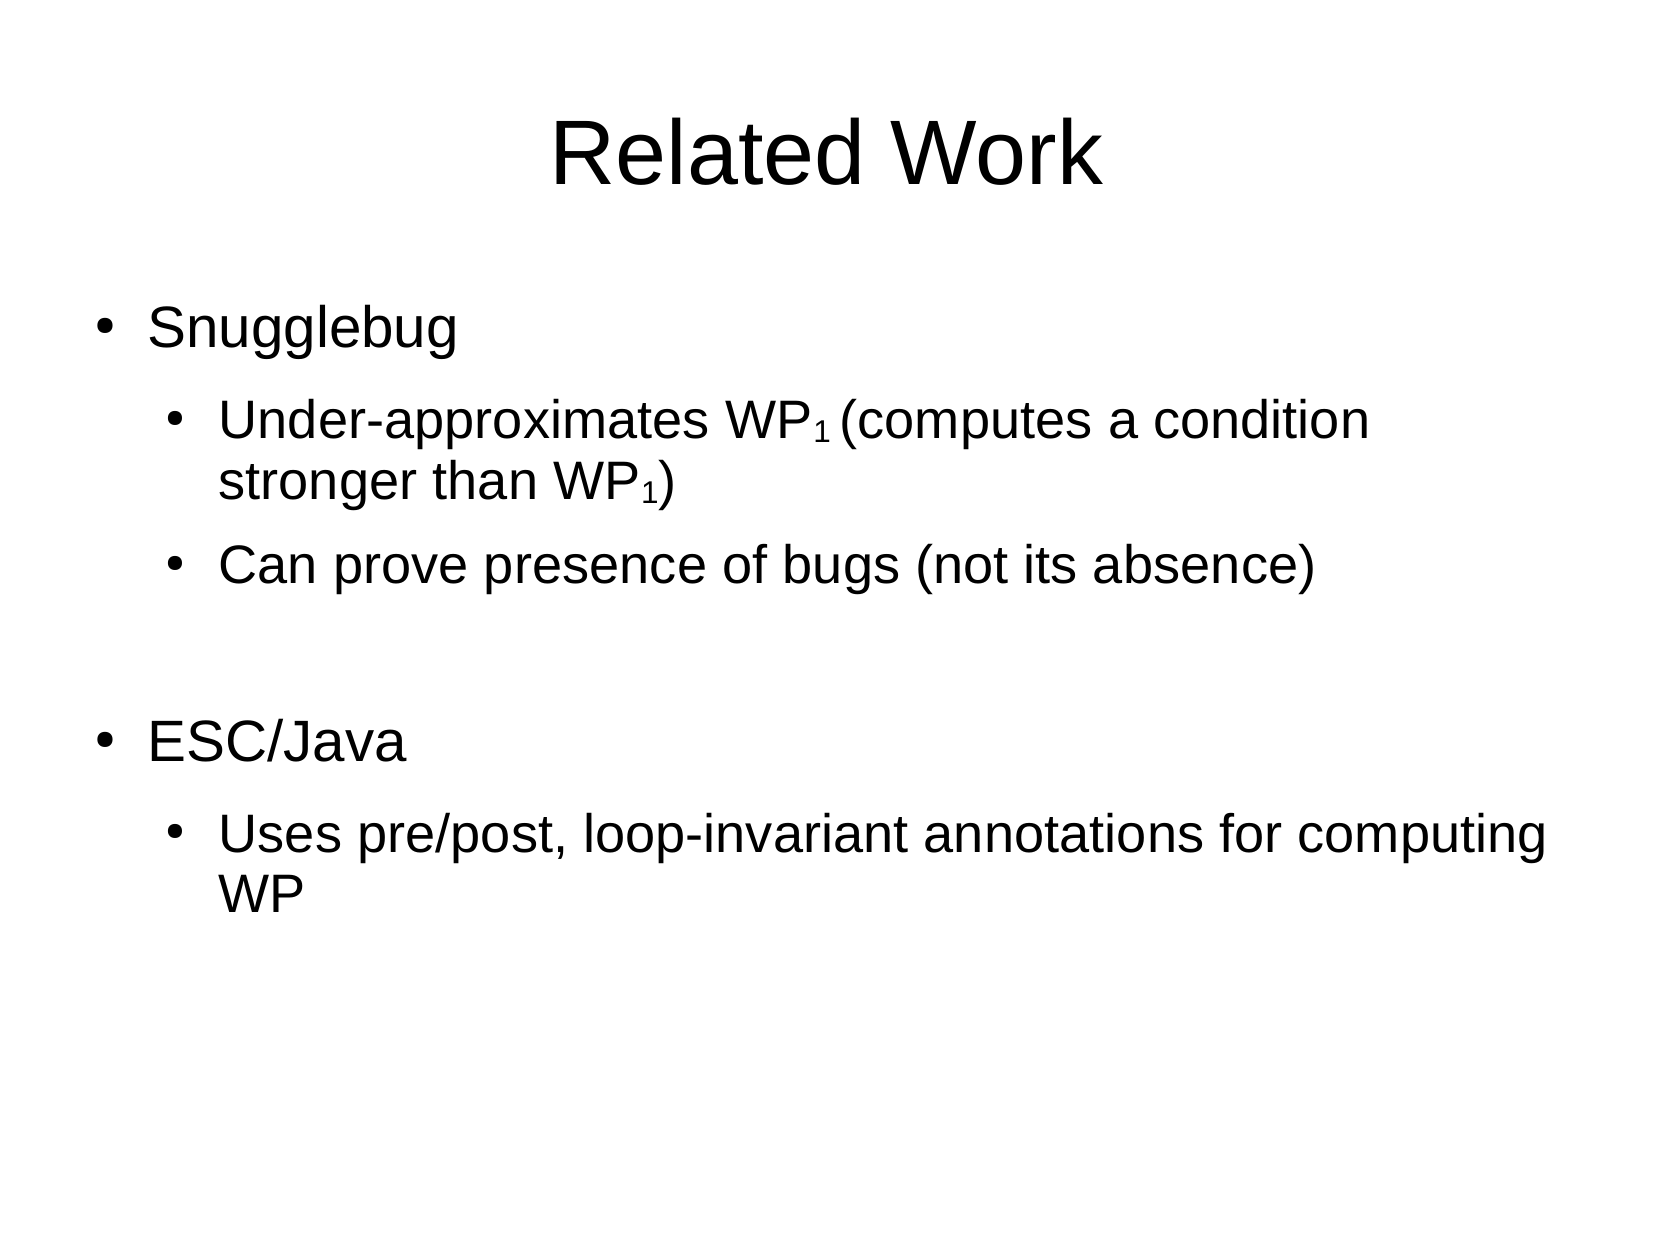

# Related Work
Snugglebug
Under-approximates WP1 (computes a condition stronger than WP1)
Can prove presence of bugs (not its absence)
ESC/Java
Uses pre/post, loop-invariant annotations for computing WP